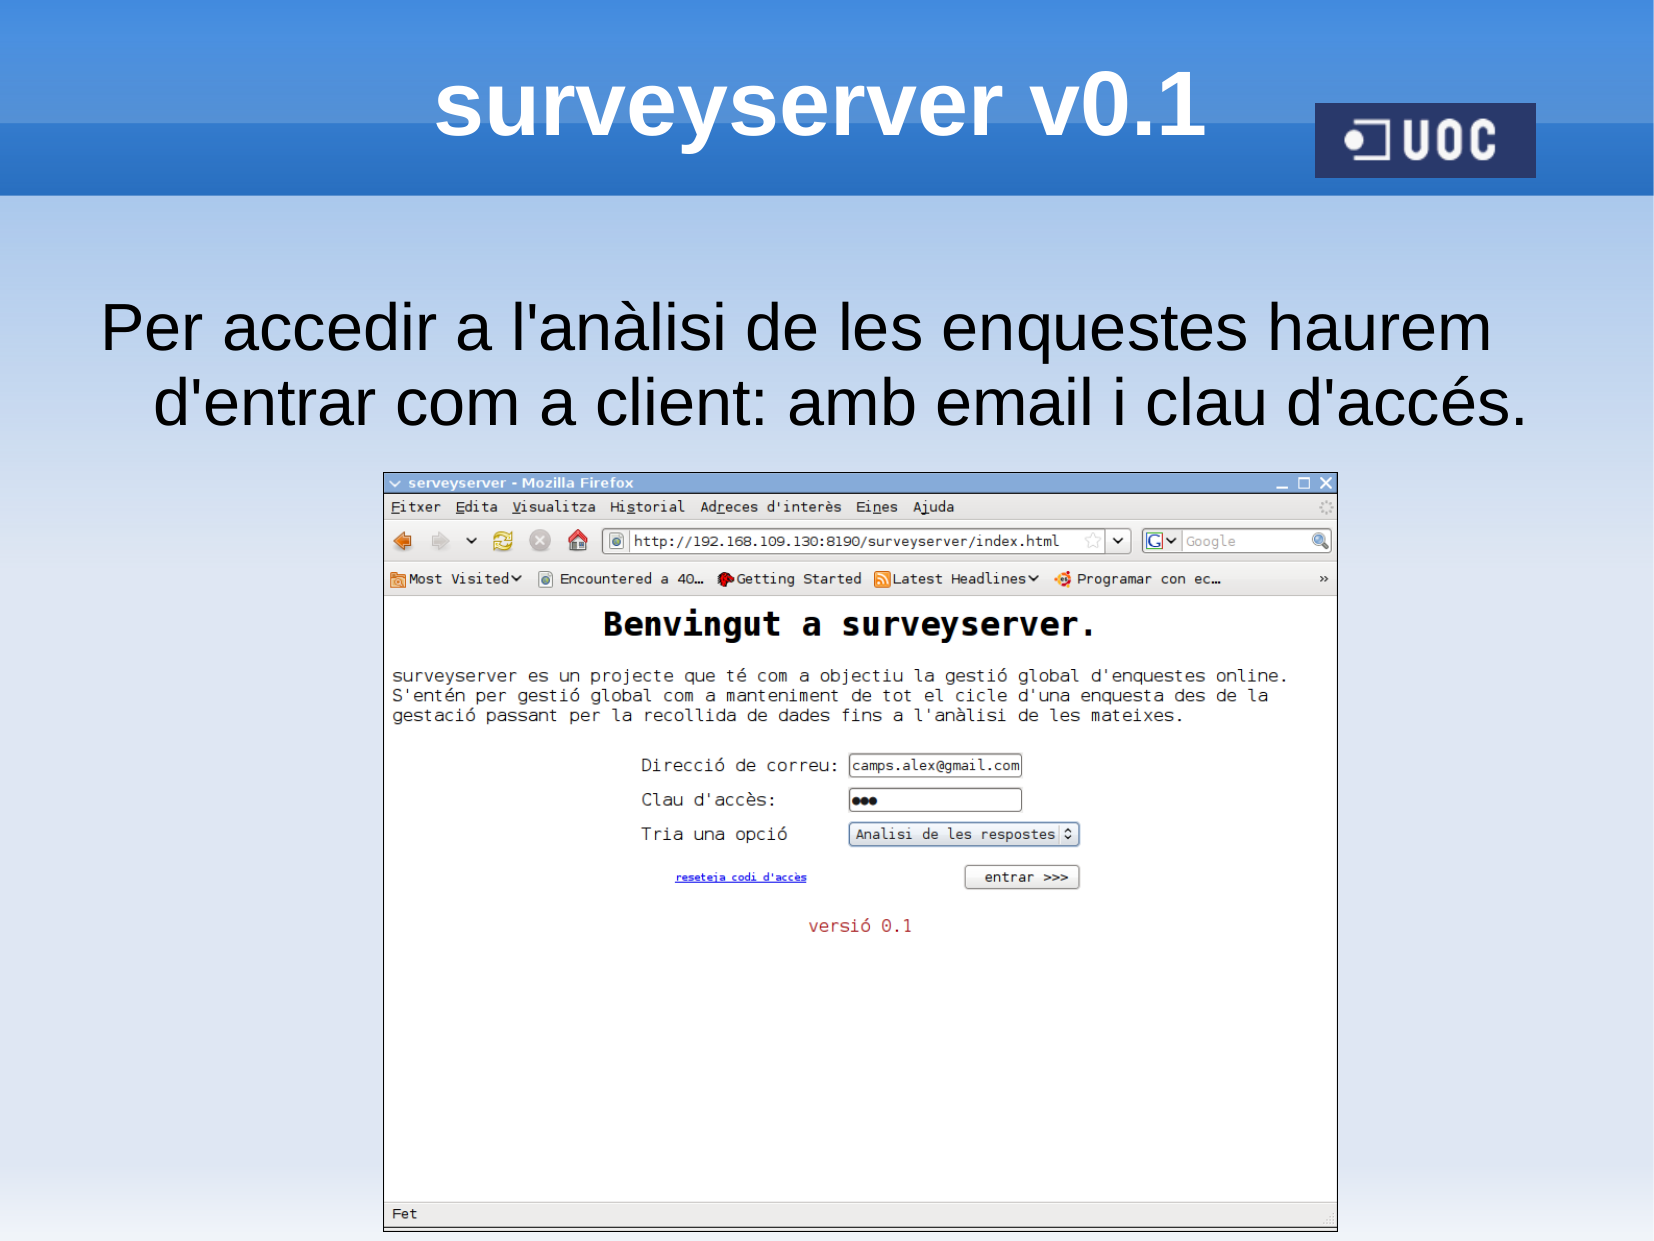

# surveyserver v0.1
Per accedir a l'anàlisi de les enquestes haurem d'entrar com a client: amb email i clau d'accés.